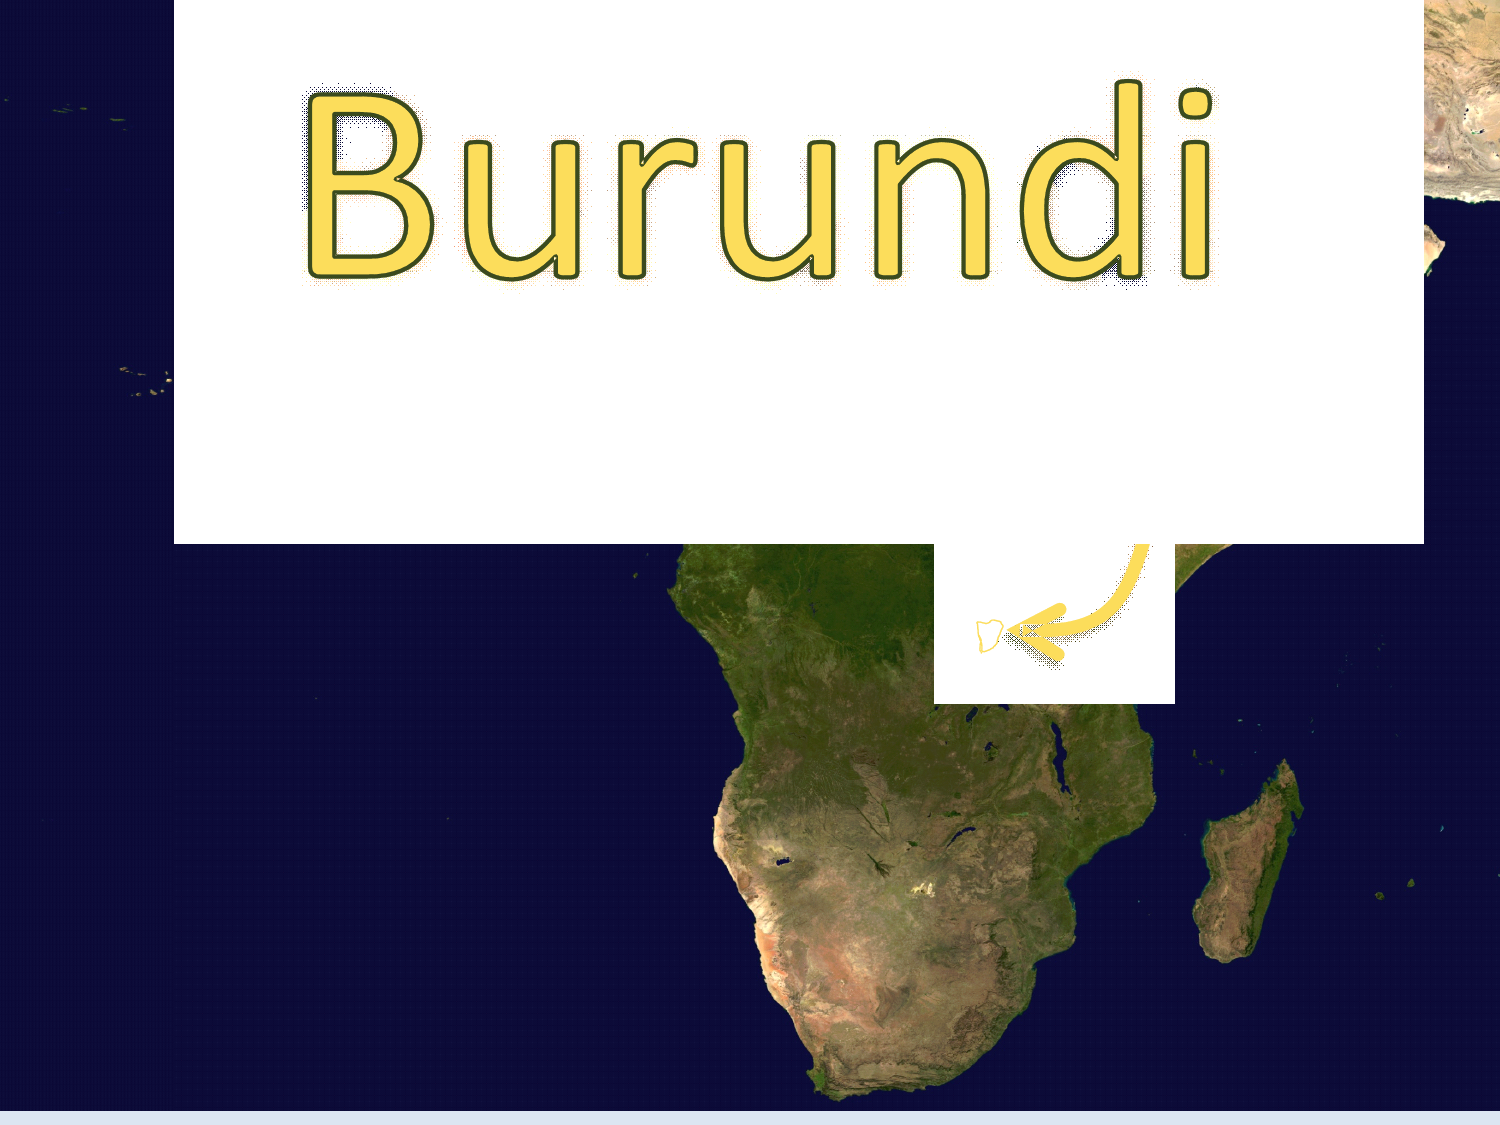

100
80
60
40
20
0
Burundi
2007
2007
Esperança de vida (anys)
Age (years)
Burundi
50 anys
Població
(milions)
1
100
1000
200 $
2000 $
20 000 $
Ingressos per persona (dòlars comparables per any)